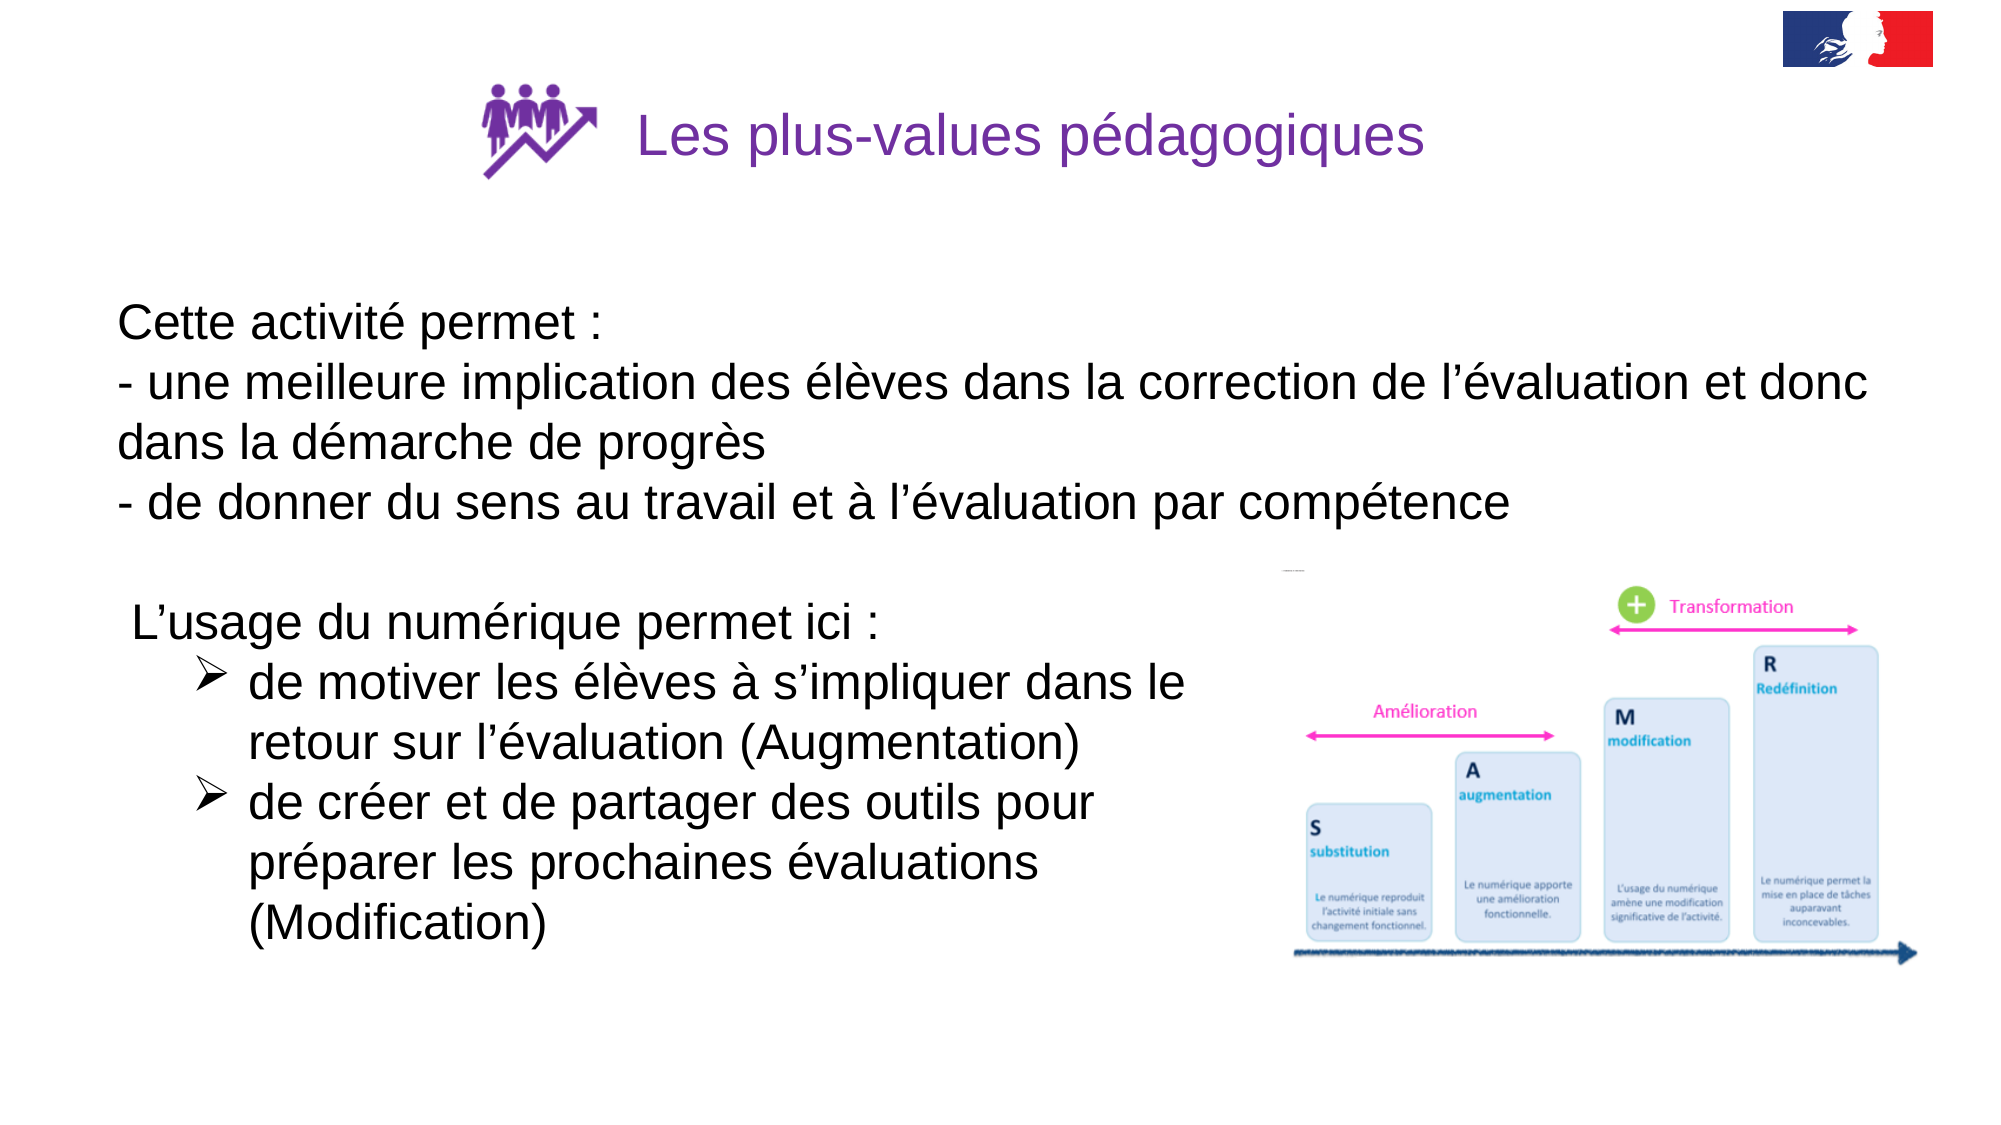

Les plus-values pédagogiques
Cette activité permet :
- une meilleure implication des élèves dans la correction de l’évaluation et donc dans la démarche de progrès
- de donner du sens au travail et à l’évaluation par compétence
 L’usage du numérique permet ici :
de motiver les élèves à s’impliquer dans le retour sur l’évaluation (Augmentation)
de créer et de partager des outils pour préparer les prochaines évaluations (Modification)